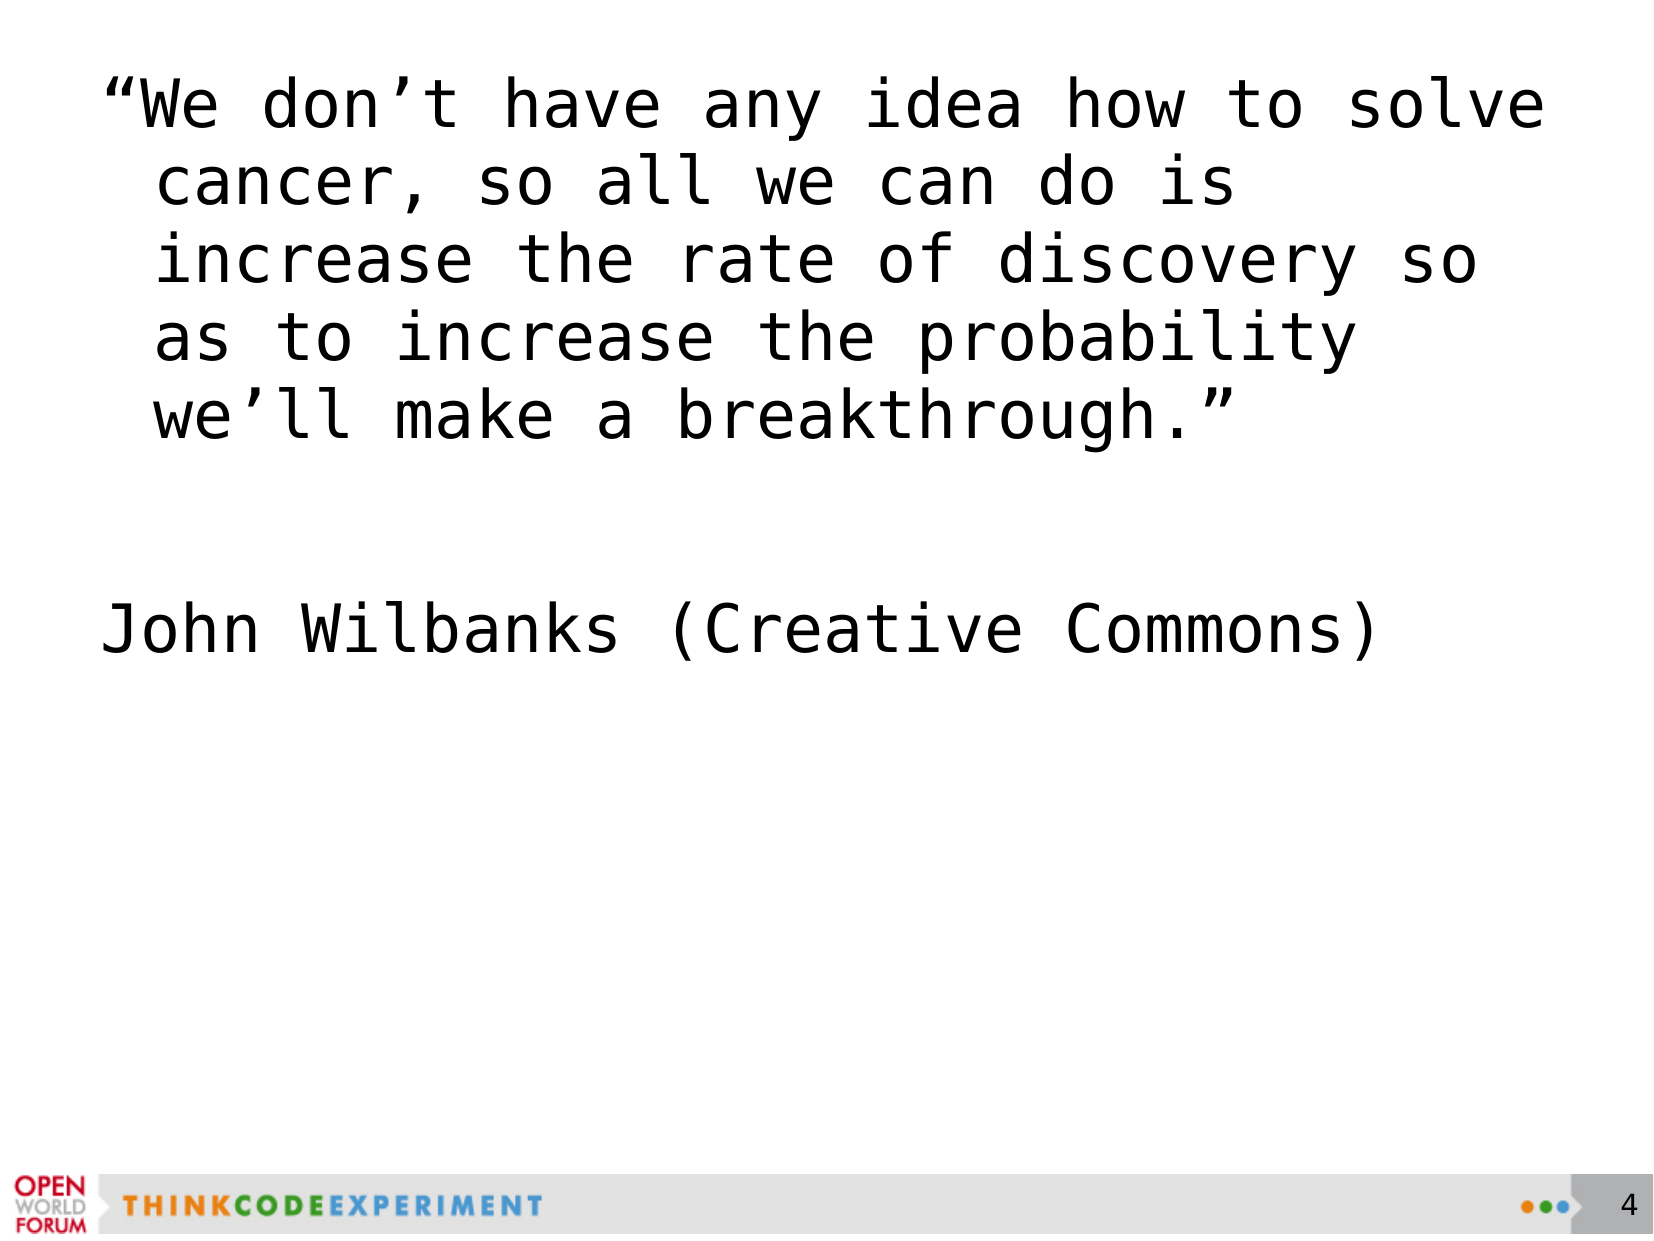

# “We don’t have any idea how to solve cancer, so all we can do is increase the rate of discovery so as to increase the probability we’ll make a breakthrough.”
John Wilbanks (Creative Commons)